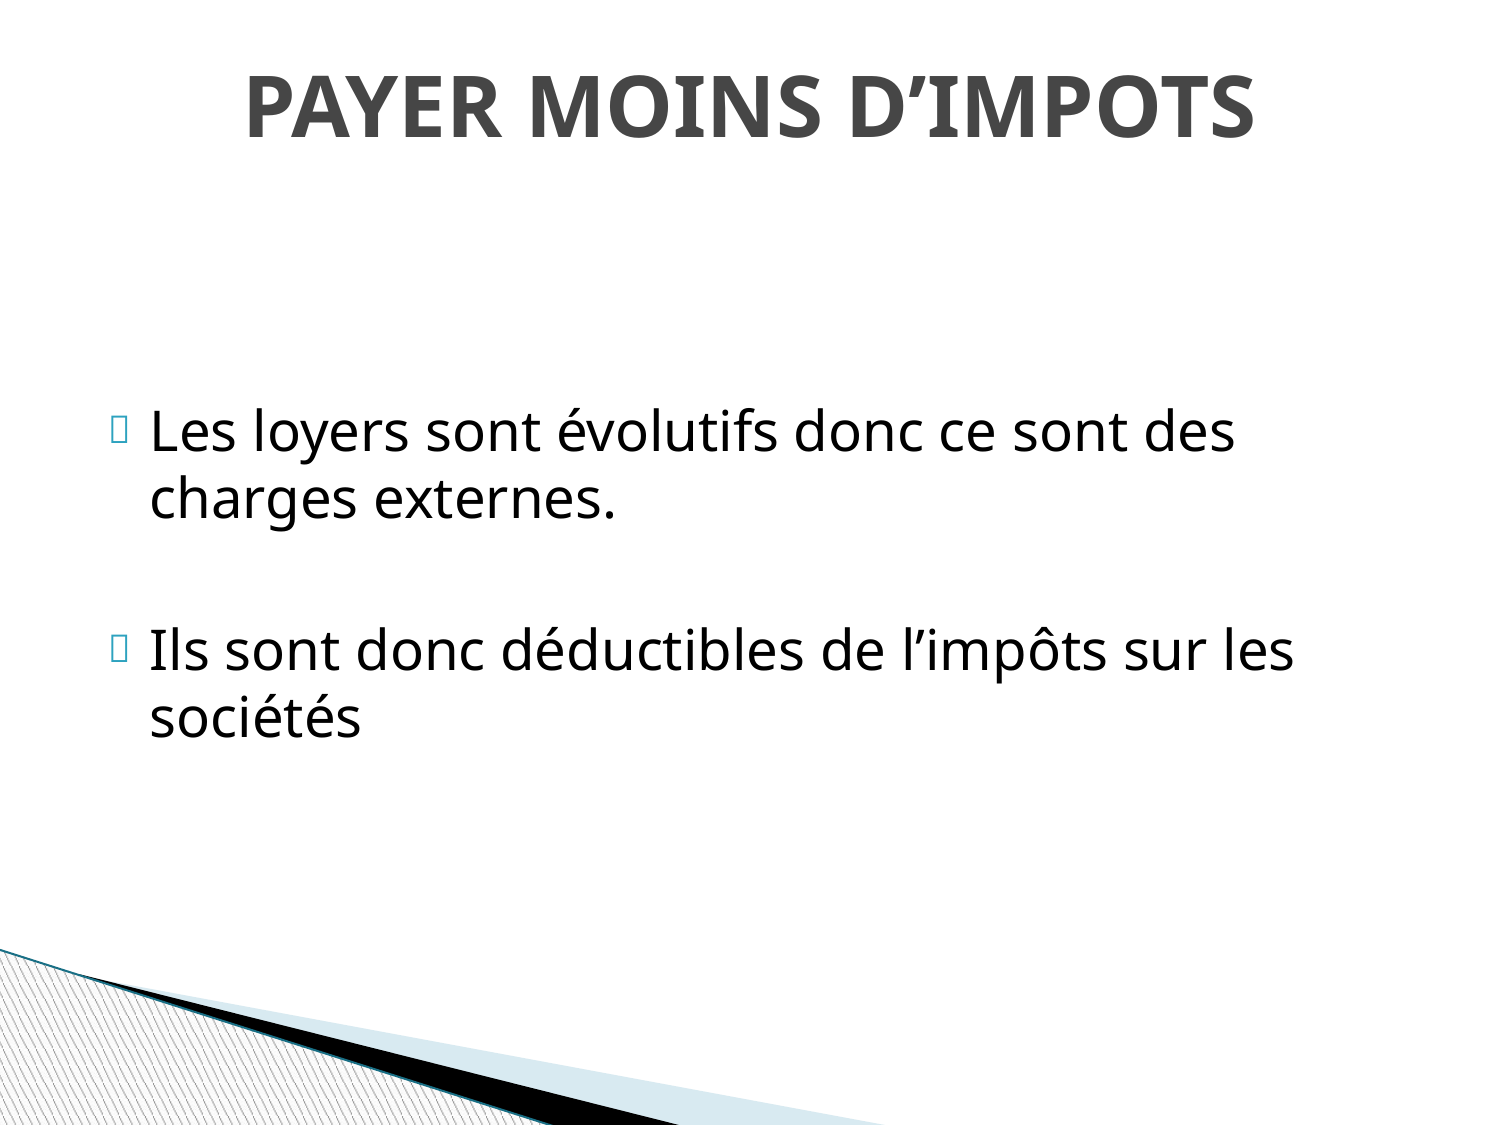

PAYER MOINS D’IMPOTS
# Les loyers sont évolutifs donc ce sont des charges externes.
Ils sont donc déductibles de l’impôts sur les sociétés